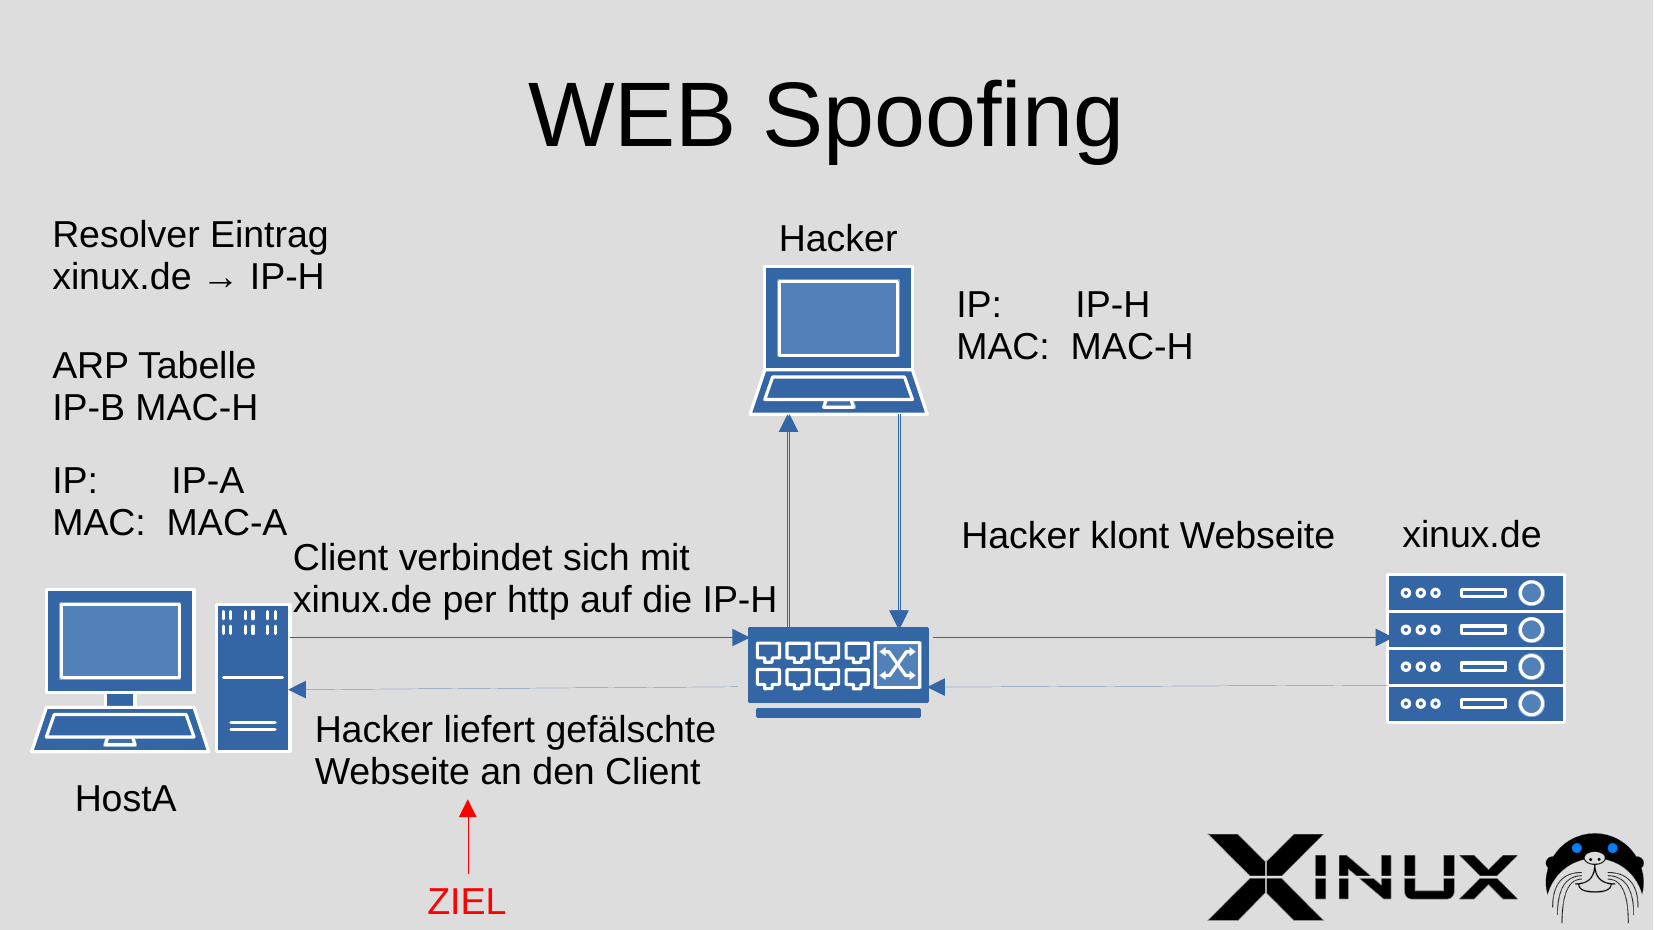

# WEB Spoofing
Resolver Eintrag
xinux.de → IP-H
Hacker
IP: IP-H
MAC: MAC-H
ARP Tabelle
IP-B MAC-H
IP: IP-A
MAC: MAC-A
xinux.de
Hacker klont Webseite
Client verbindet sich mit
xinux.de per http auf die IP-H
Hacker liefert gefälschte
Webseite an den Client
HostA
ZIEL